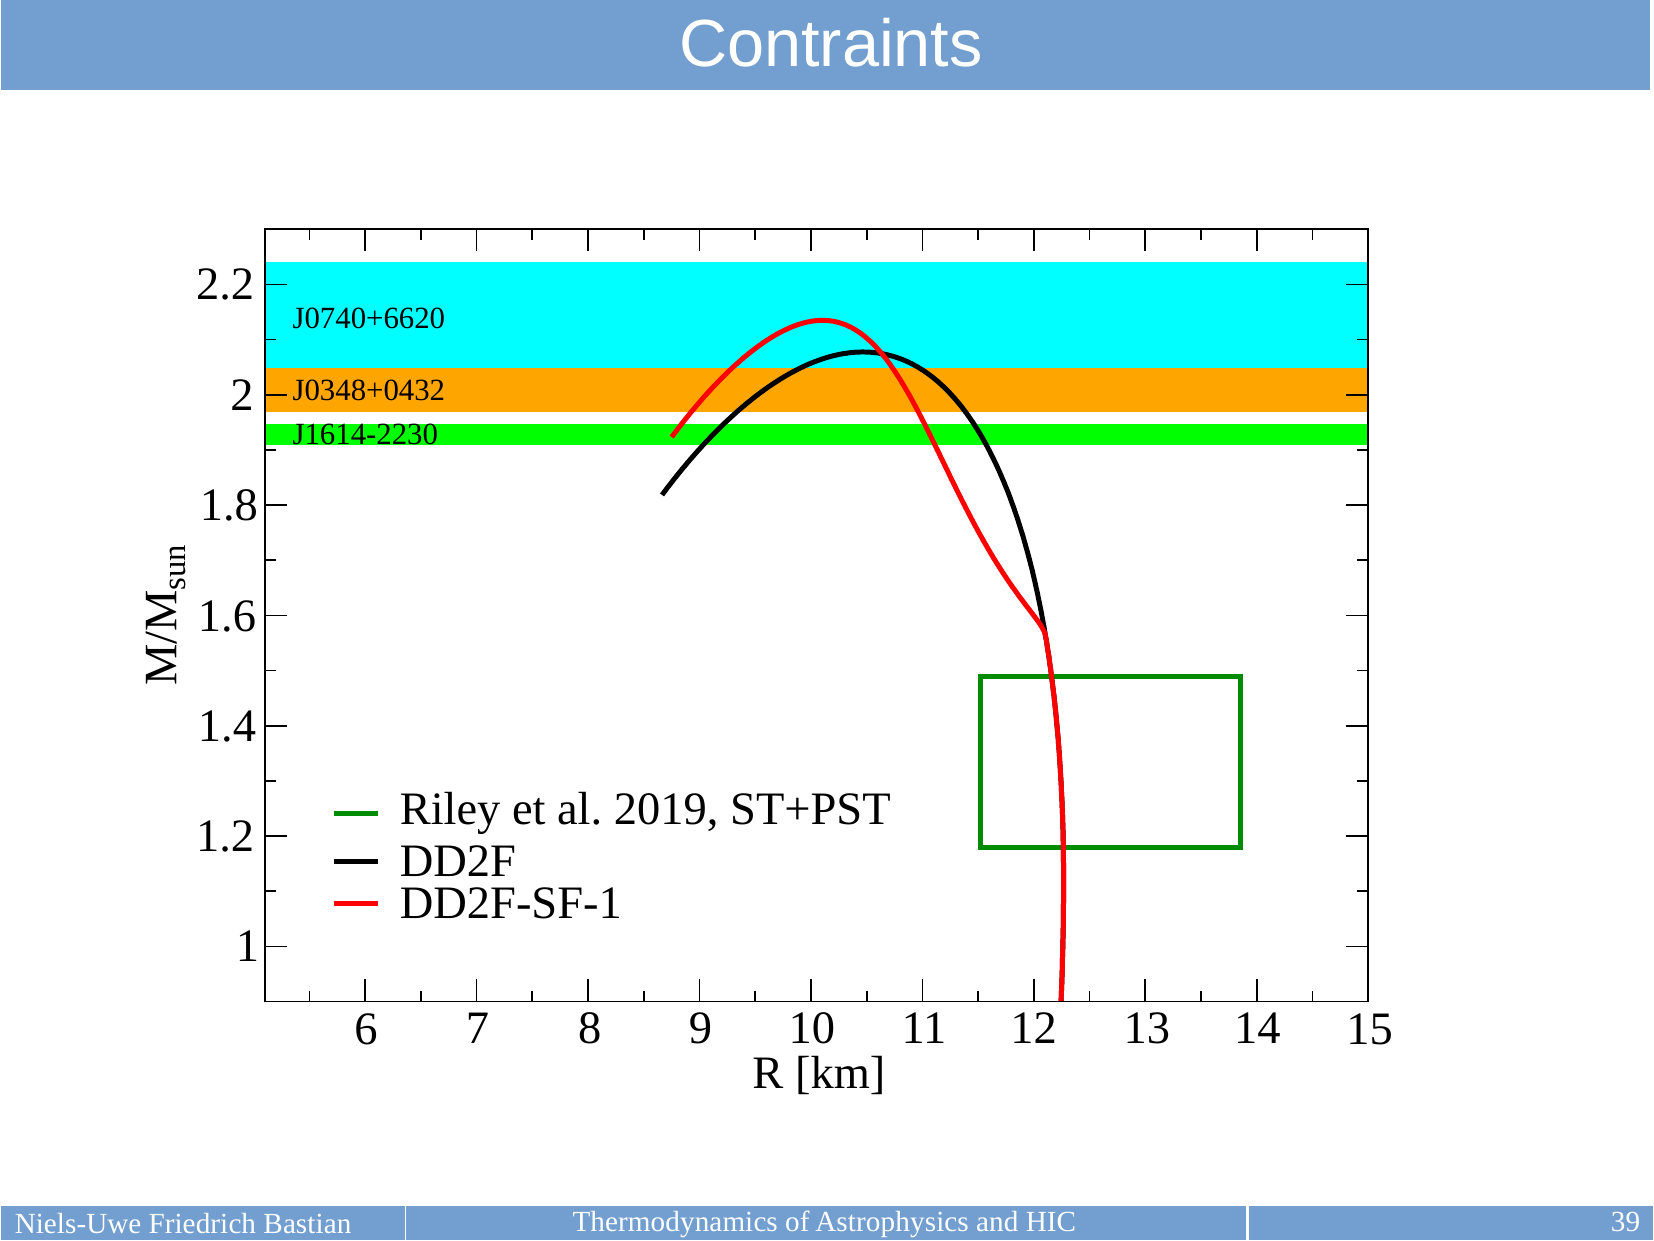

# Contraints
Thermodynamics of Astrophysics and HIC
39